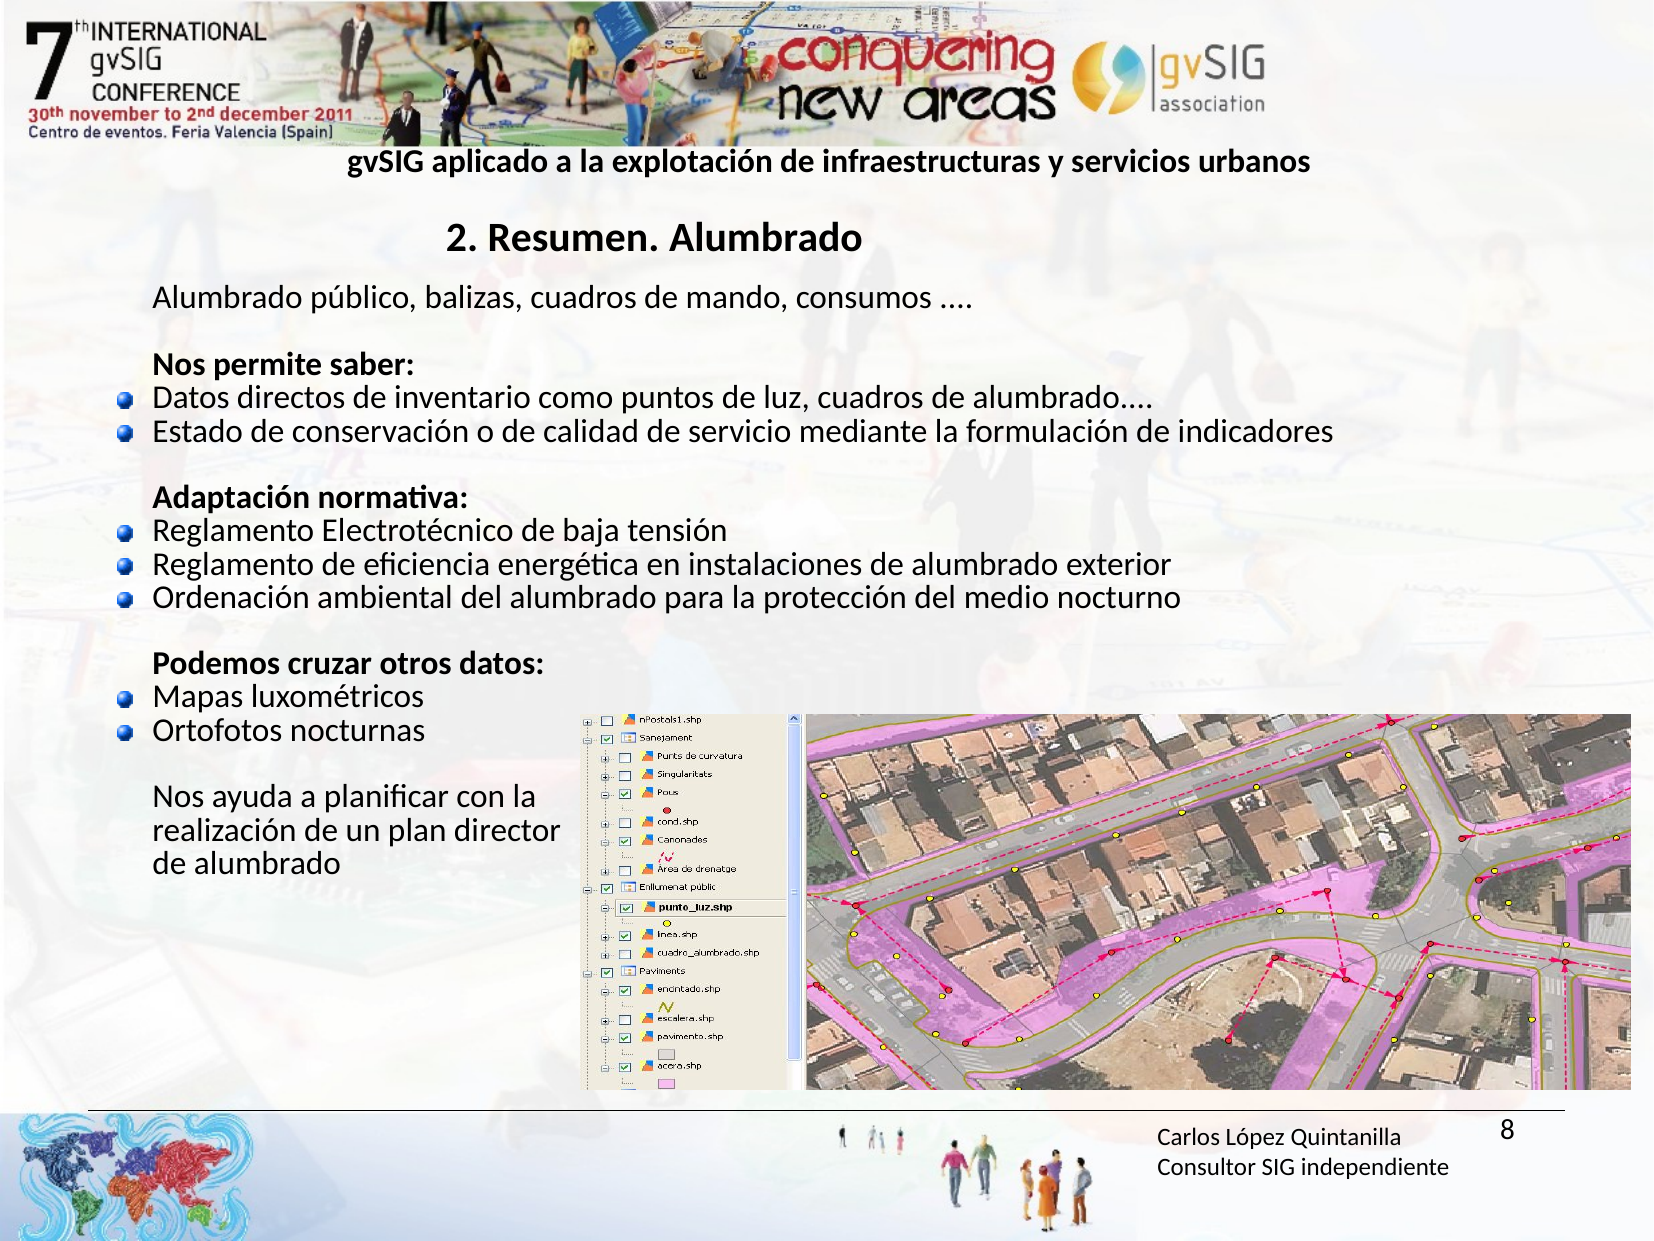

# gvSIG aplicado a la explotación de infraestructuras y servicios urbanos
2. Resumen. Alumbrado
Alumbrado público, balizas, cuadros de mando, consumos ....
Nos permite saber:
Datos directos de inventario como puntos de luz, cuadros de alumbrado....
Estado de conservación o de calidad de servicio mediante la formulación de indicadores
Adaptación normativa:
Reglamento Electrotécnico de baja tensión
Reglamento de eficiencia energética en instalaciones de alumbrado exterior
Ordenación ambiental del alumbrado para la protección del medio nocturno
Podemos cruzar otros datos:
Mapas luxométricos
Ortofotos nocturnas
Nos ayuda a planificar con la
realización de un plan director
de alumbrado
Carlos López Quintanilla
Consultor SIG independiente